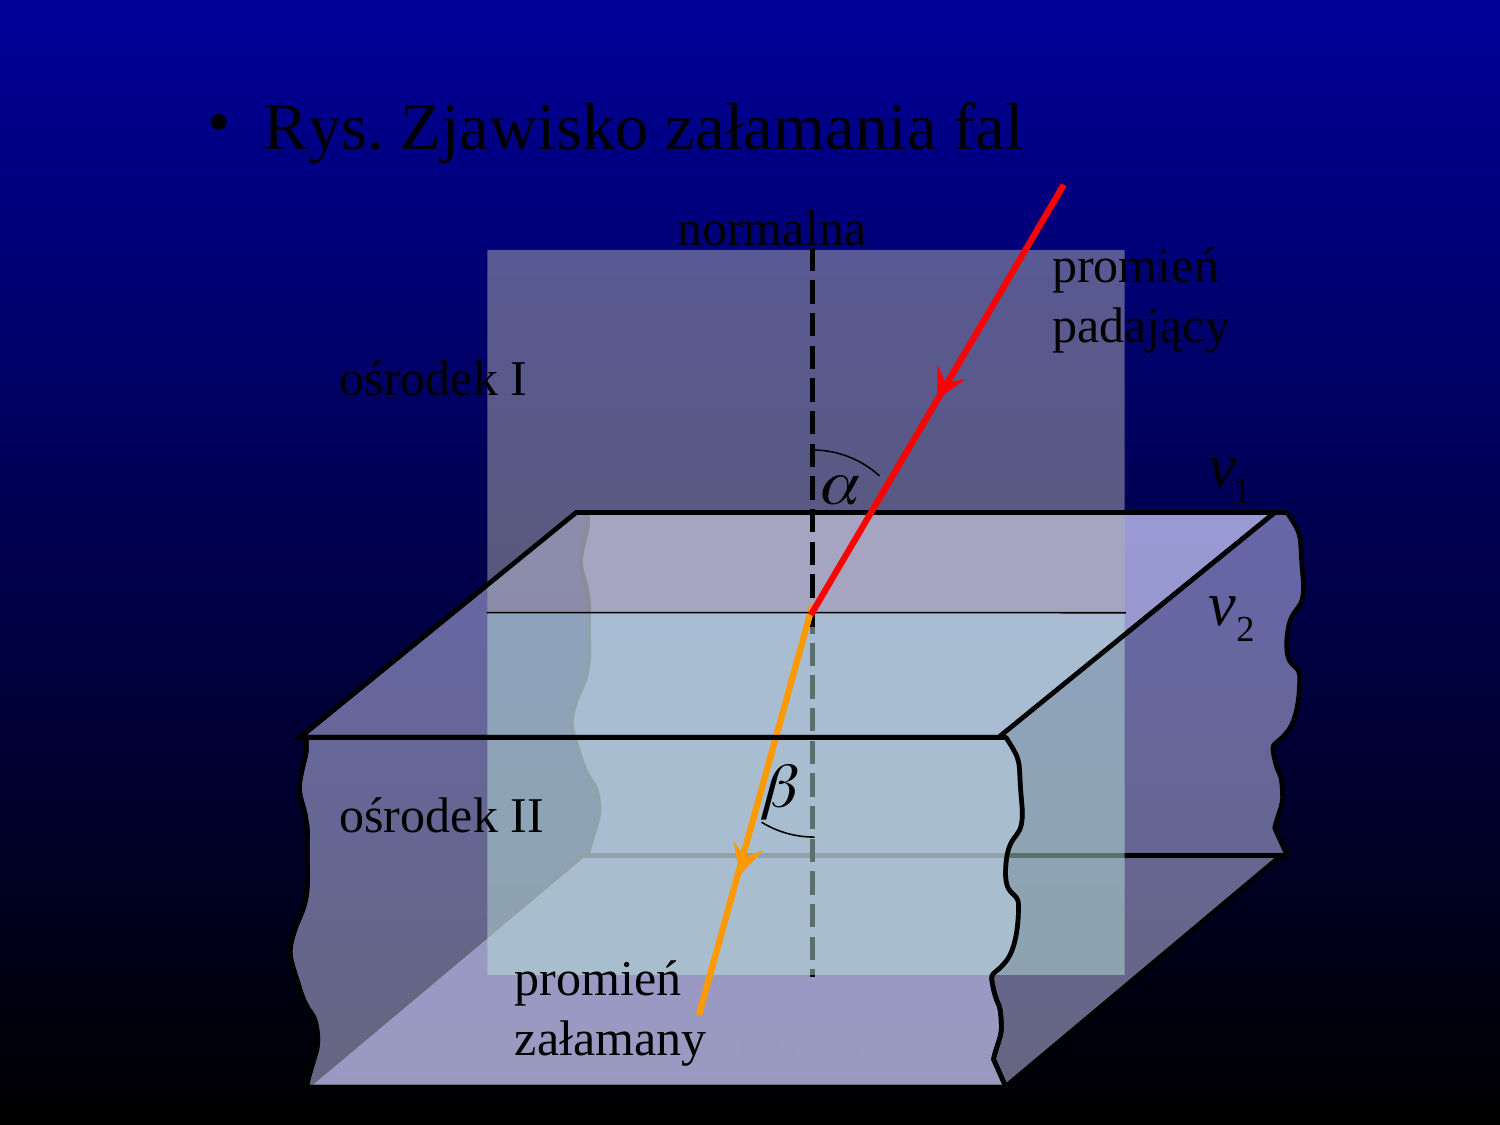

Rys. Zjawisko załamania fal
normalna
promień padający
promień załamany
ośrodek I
ośrodek II
Bartosz Jabłonecki